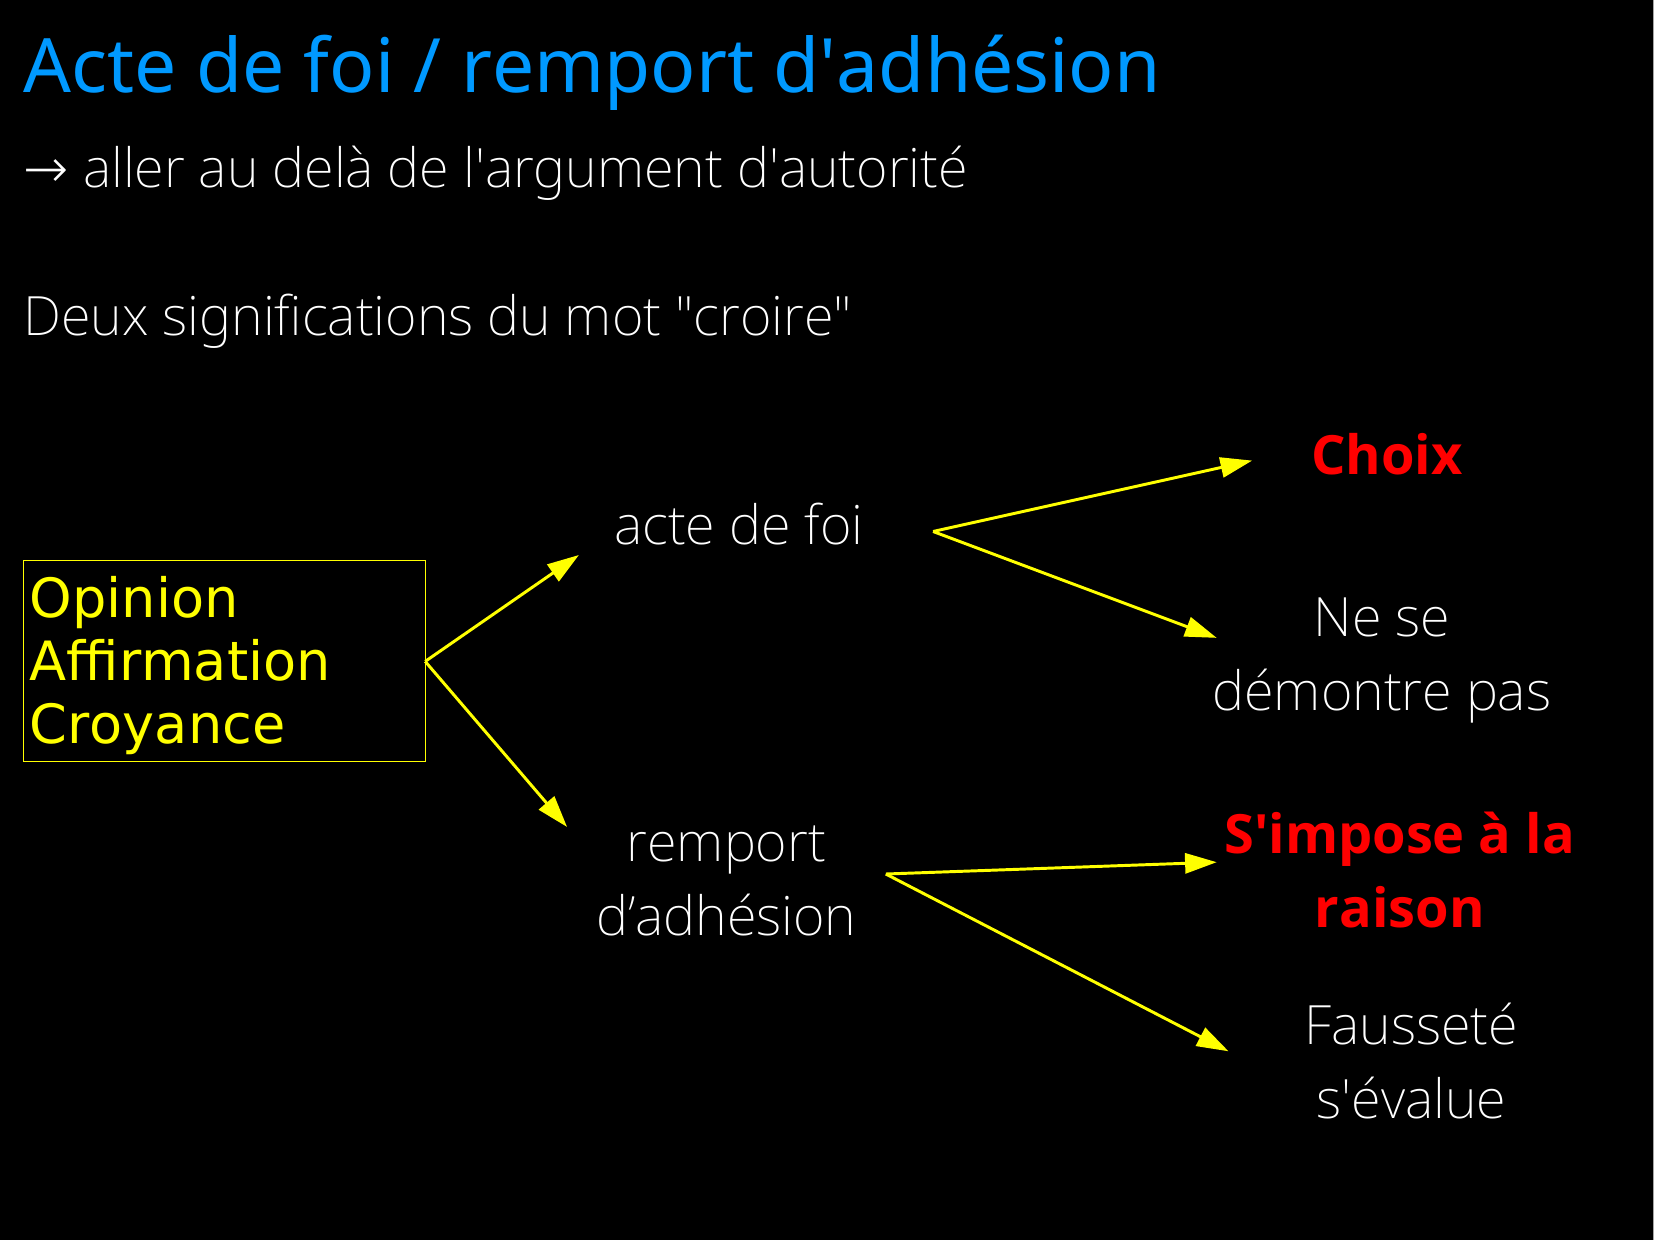

Acte de foi / remport d'adhésion
→ aller au delà de l'argument d'autorité
Deux significations du mot "croire"
Choix
acte de foi
Opinion
Affirmation
Croyance
Ne se démontre pas
S'impose à la raison
remport d’adhésion
Fausseté s'évalue